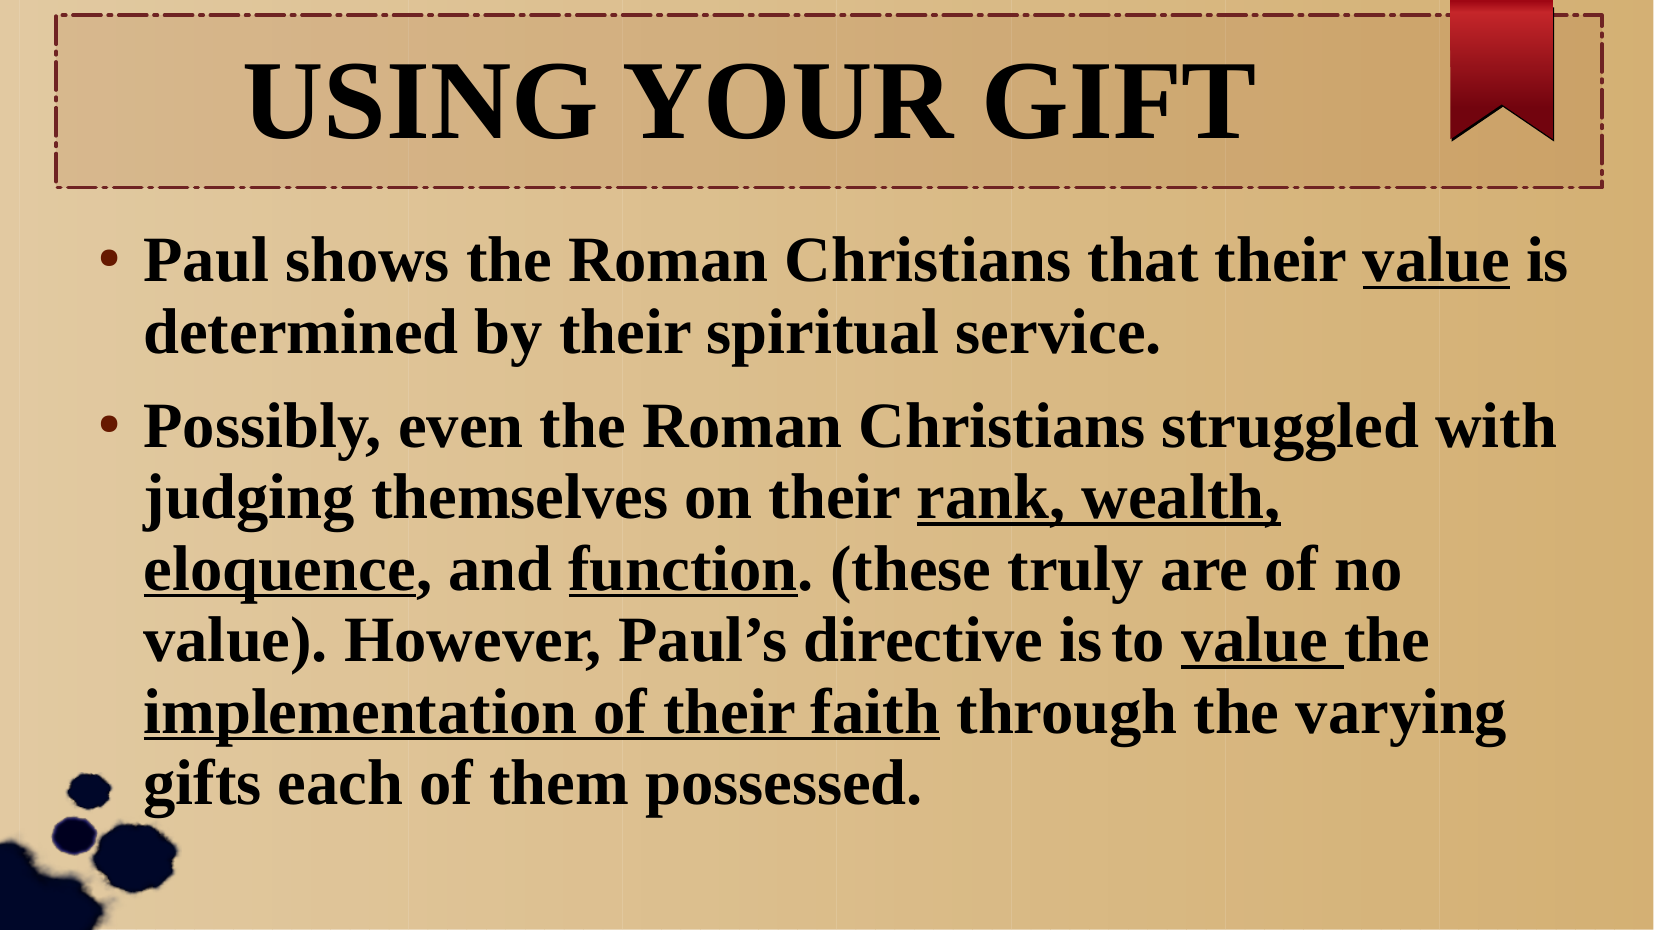

# USING YOUR GIFT
Paul shows the Roman Christians that their value is determined by their spiritual service.
Possibly, even the Roman Christians struggled with judging themselves on their rank, wealth, eloquence, and function. (these truly are of no value). However, Paul’s directive is	to value the implementation of their faith through the varying gifts each of them possessed.